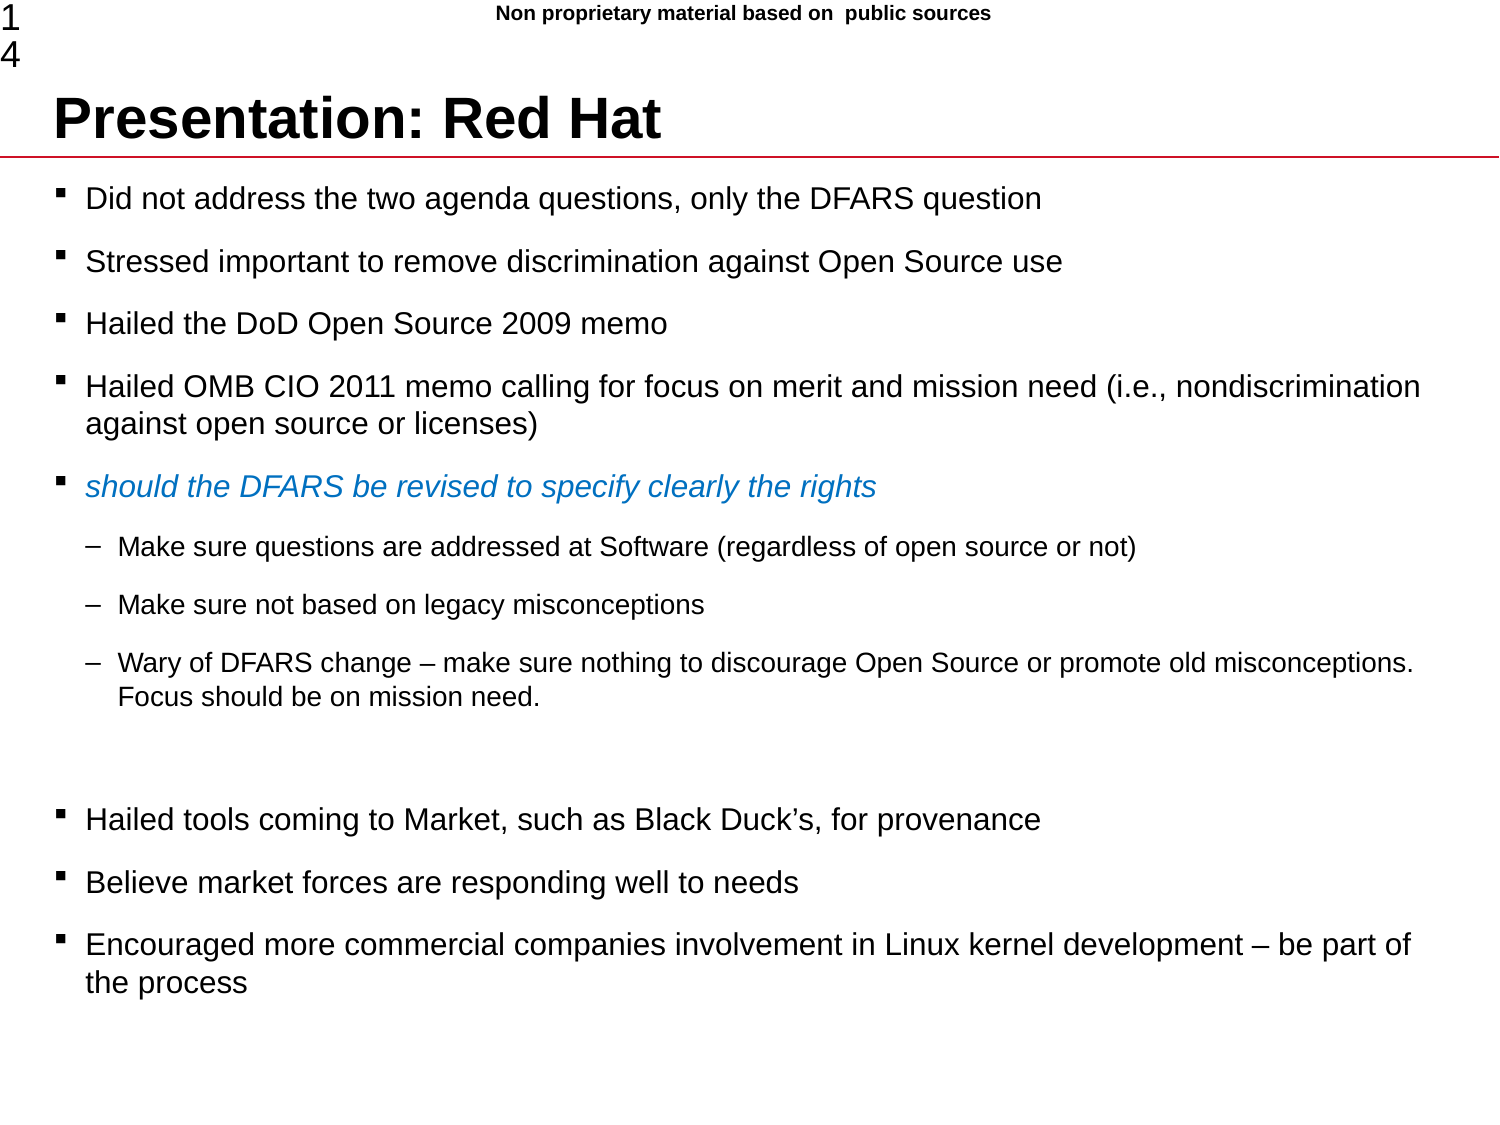

# Presentation: Red Hat
Did not address the two agenda questions, only the DFARS question
Stressed important to remove discrimination against Open Source use
Hailed the DoD Open Source 2009 memo
Hailed OMB CIO 2011 memo calling for focus on merit and mission need (i.e., nondiscrimination against open source or licenses)
should the DFARS be revised to specify clearly the rights
Make sure questions are addressed at Software (regardless of open source or not)
Make sure not based on legacy misconceptions
Wary of DFARS change – make sure nothing to discourage Open Source or promote old misconceptions. Focus should be on mission need.
Hailed tools coming to Market, such as Black Duck’s, for provenance
Believe market forces are responding well to needs
Encouraged more commercial companies involvement in Linux kernel development – be part of the process